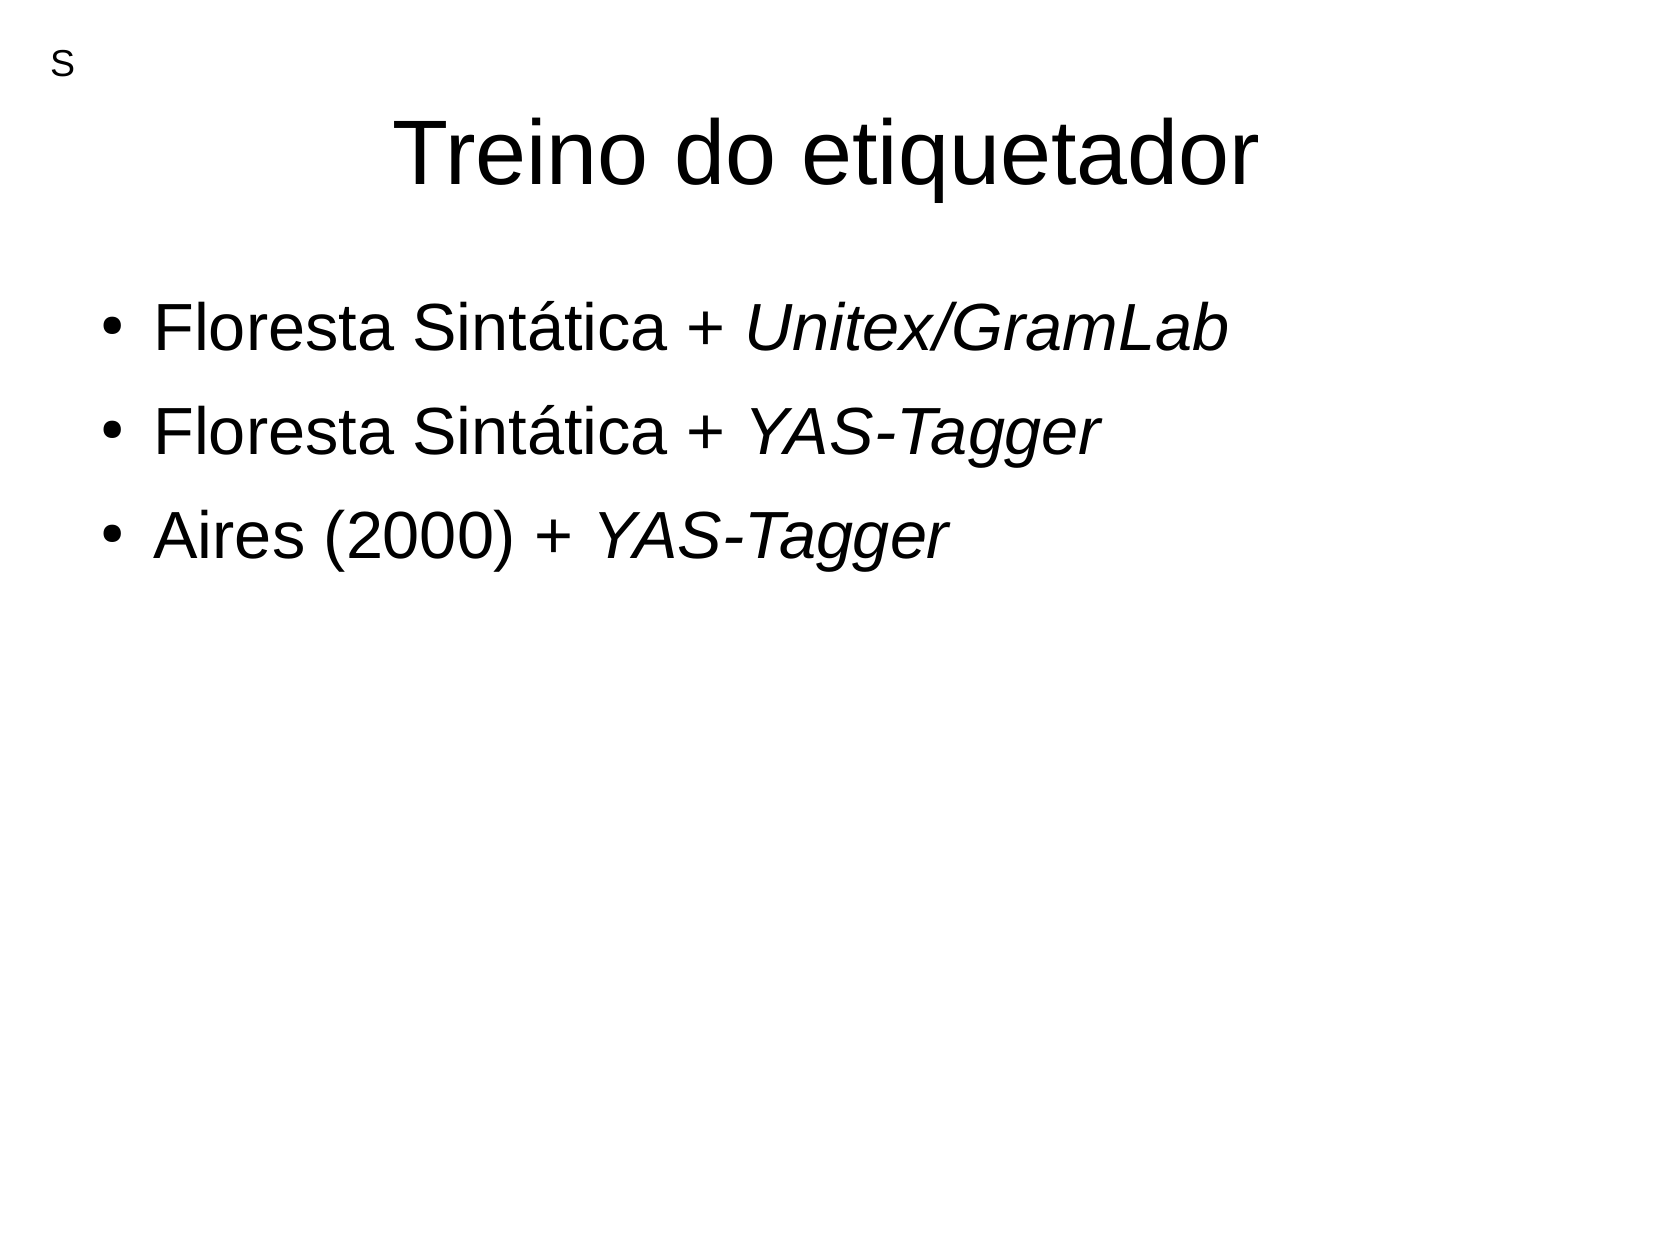

S
# Treino do etiquetador
Floresta Sintática + Unitex/GramLab
Floresta Sintática + YAS-Tagger
Aires (2000) + YAS-Tagger